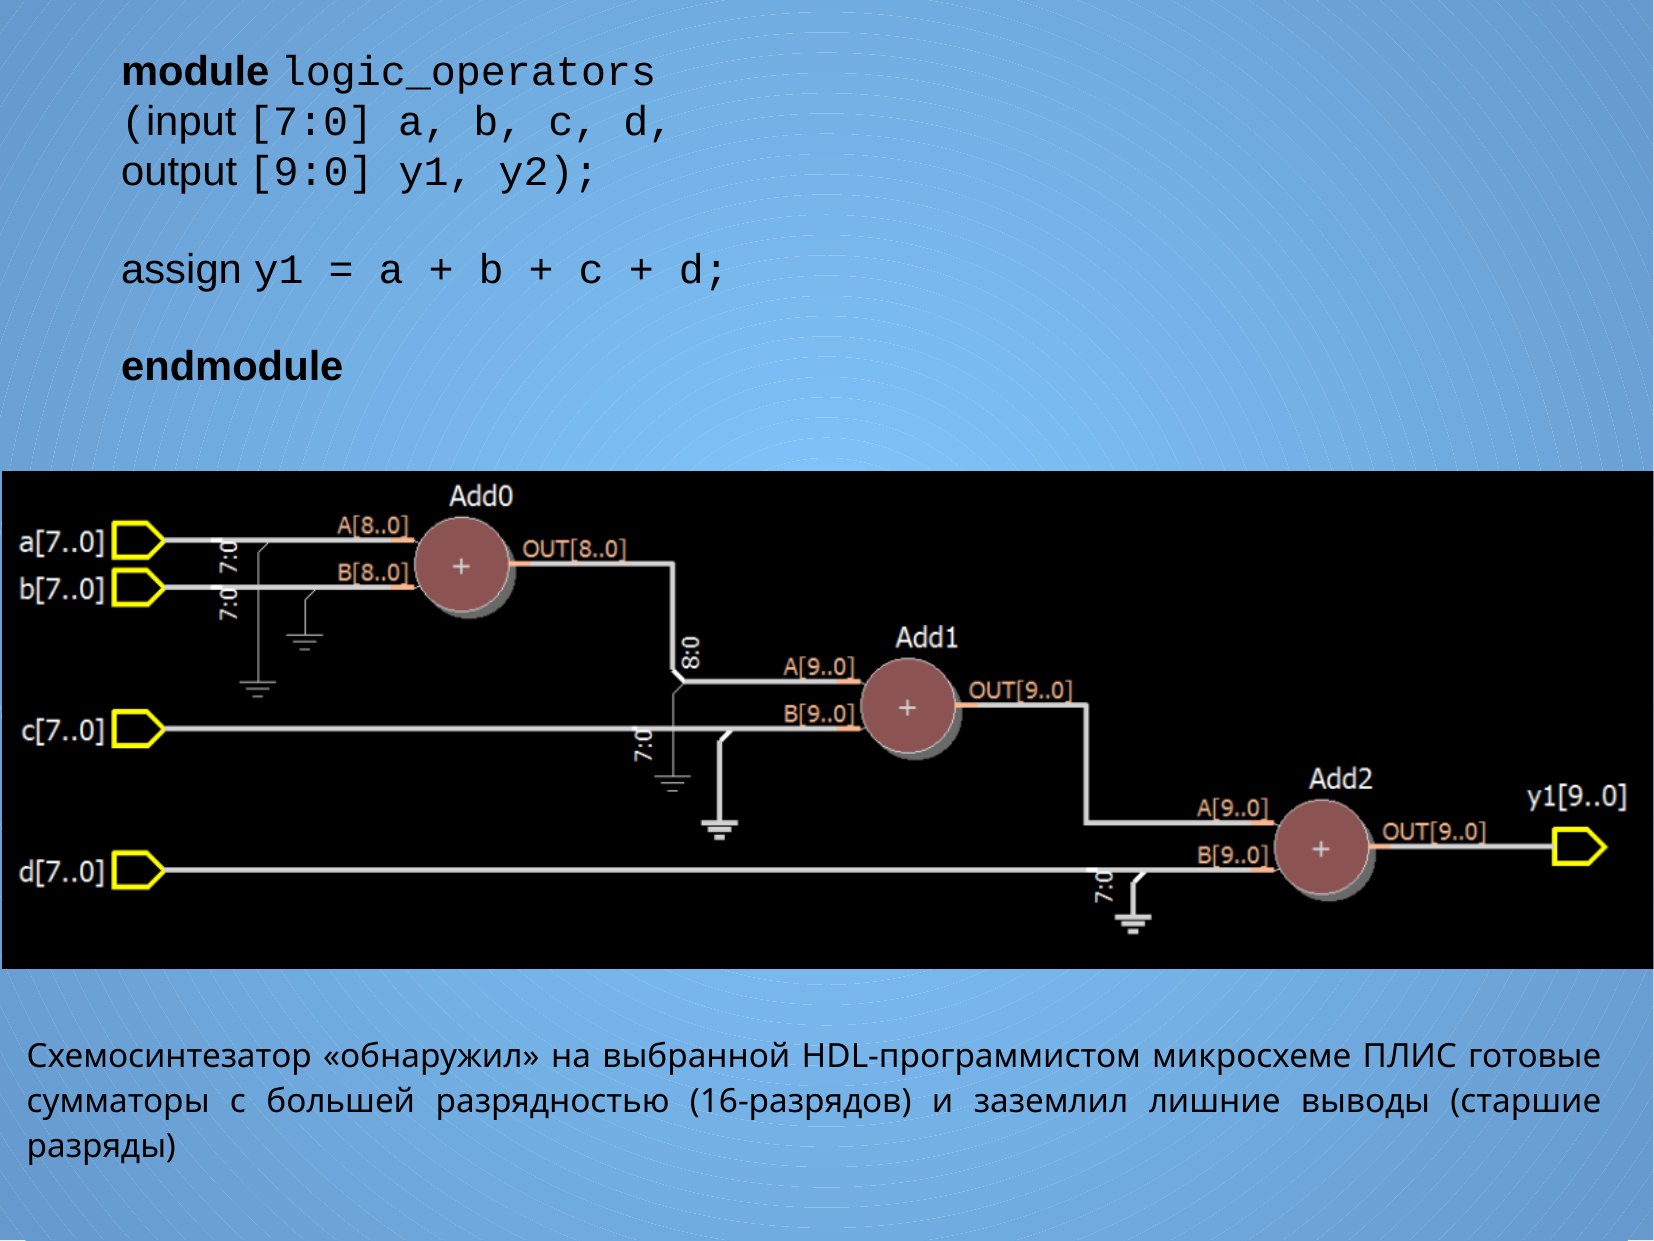

module logic_operators
(input [7:0] a, b, c, d,
output [9:0] y1, y2);
assign y1 = a + b + c + d;
endmodule
Схемосинтезатор «обнаружил» на выбранной HDL-программистом микросхеме ПЛИС готовые сумматоры с большей разрядностью (16-разрядов) и заземлил лишние выводы (старшие разряды)